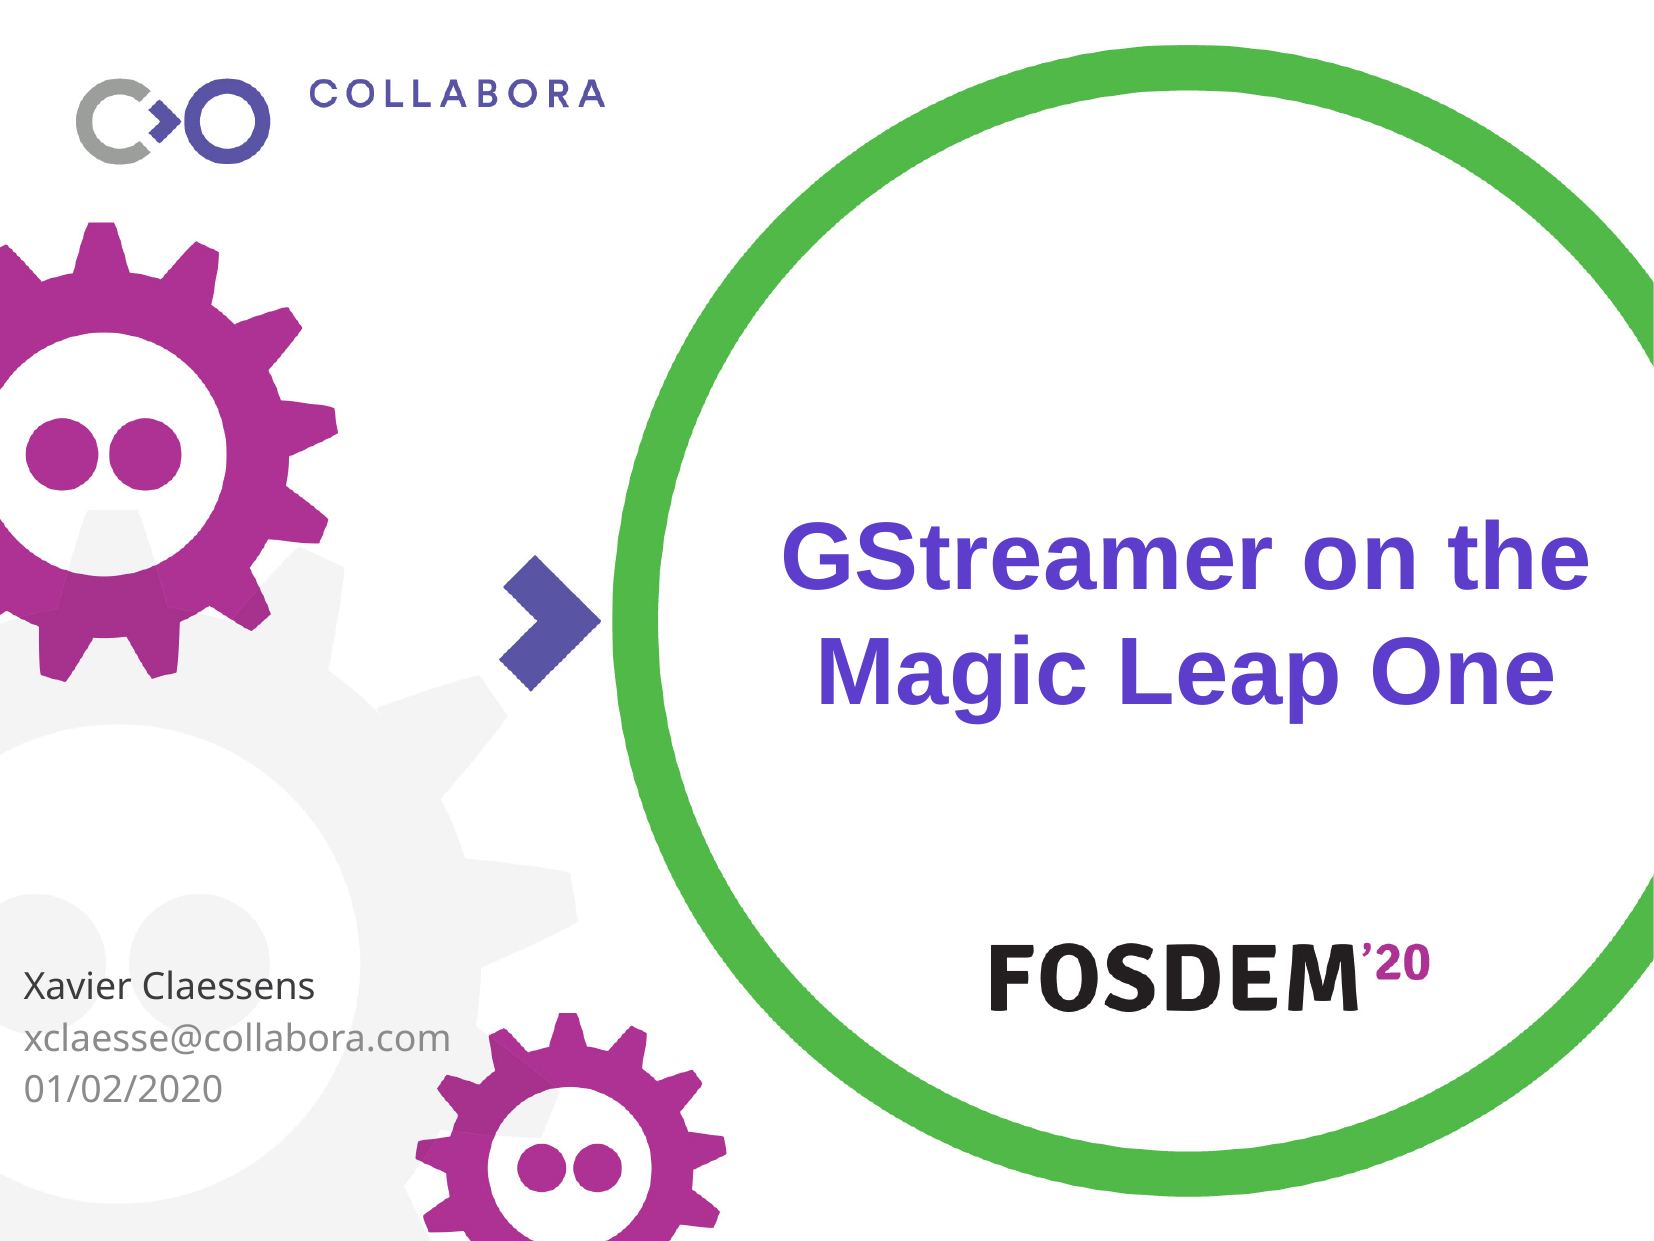

# GStreamer on the Magic Leap One
Xavier Claessens
xclaesse@collabora.com
01/02/2020